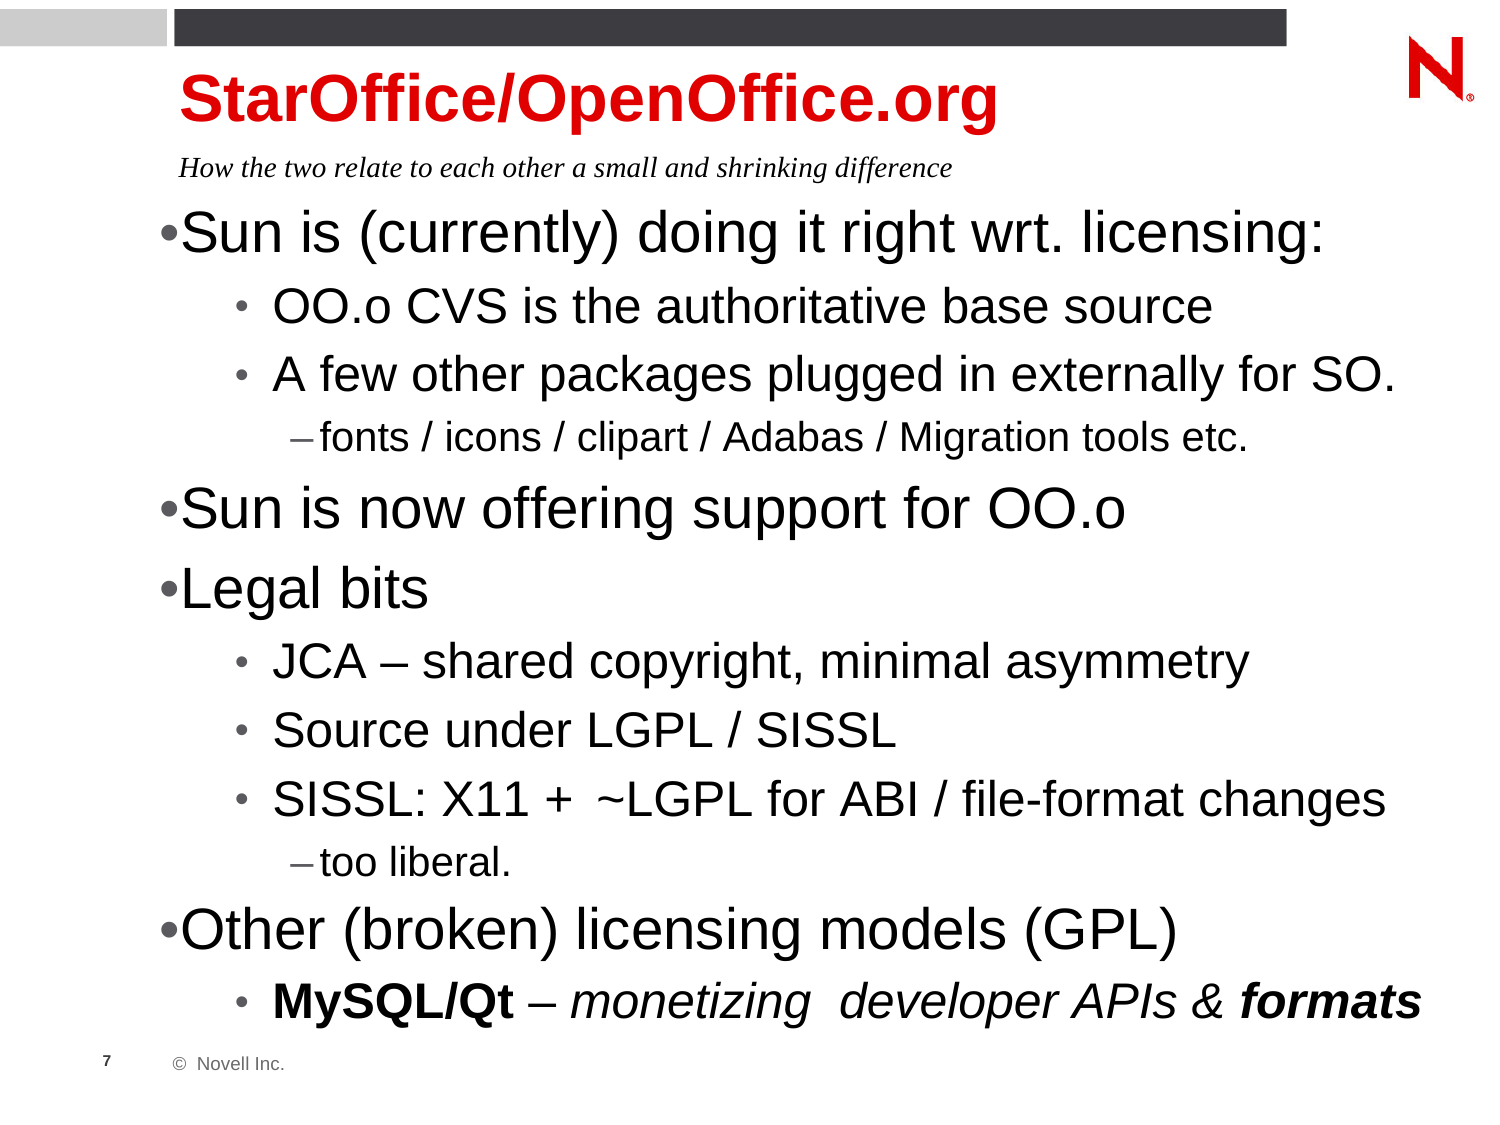

# StarOffice/OpenOffice.org
How the two relate to each other a small and shrinking difference
Sun is (currently) doing it right wrt. licensing:
OO.o CVS is the authoritative base source
A few other packages plugged in externally for SO.
fonts / icons / clipart / Adabas / Migration tools etc.
Sun is now offering support for OO.o
Legal bits
JCA – shared copyright, minimal asymmetry
Source under LGPL / SISSL
SISSL: X11 + ~LGPL for ABI / file-format changes
too liberal.
Other (broken) licensing models (GPL)
MySQL/Qt – monetizing developer APIs & formats